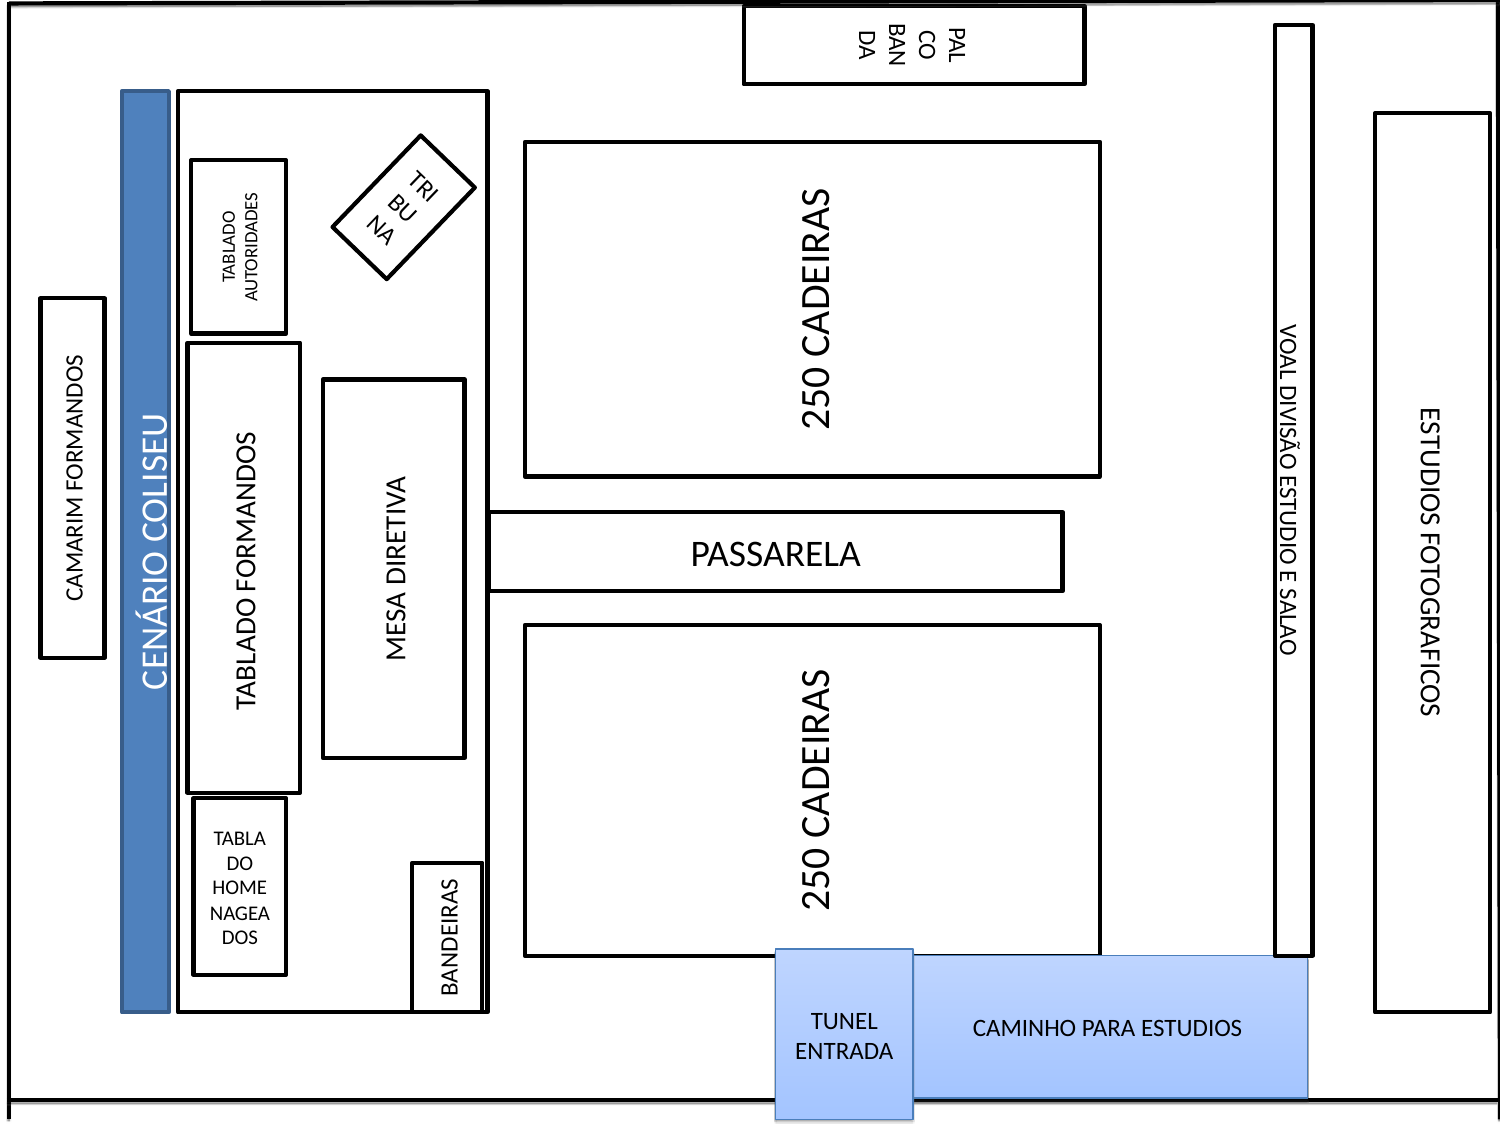

PALCO BANDA
250 CADEIRAS
VOAL DIVISÃO ESTUDIO E SALAO
TRIBUNA
TABLADO AUTORIDADES
CAMARIM FORMANDOS
MESA DIRETIVA
250 CADEIRAS
ESTUDIOS FOTOGRAFICOS
TABLADO FORMANDOS
PASSARELA
CENÁRIO COLISEU
TABLADO HOMENAGEADOS
BANDEIRAS
TUNEL ENTRADA
CAMINHO PARA ESTUDIOS